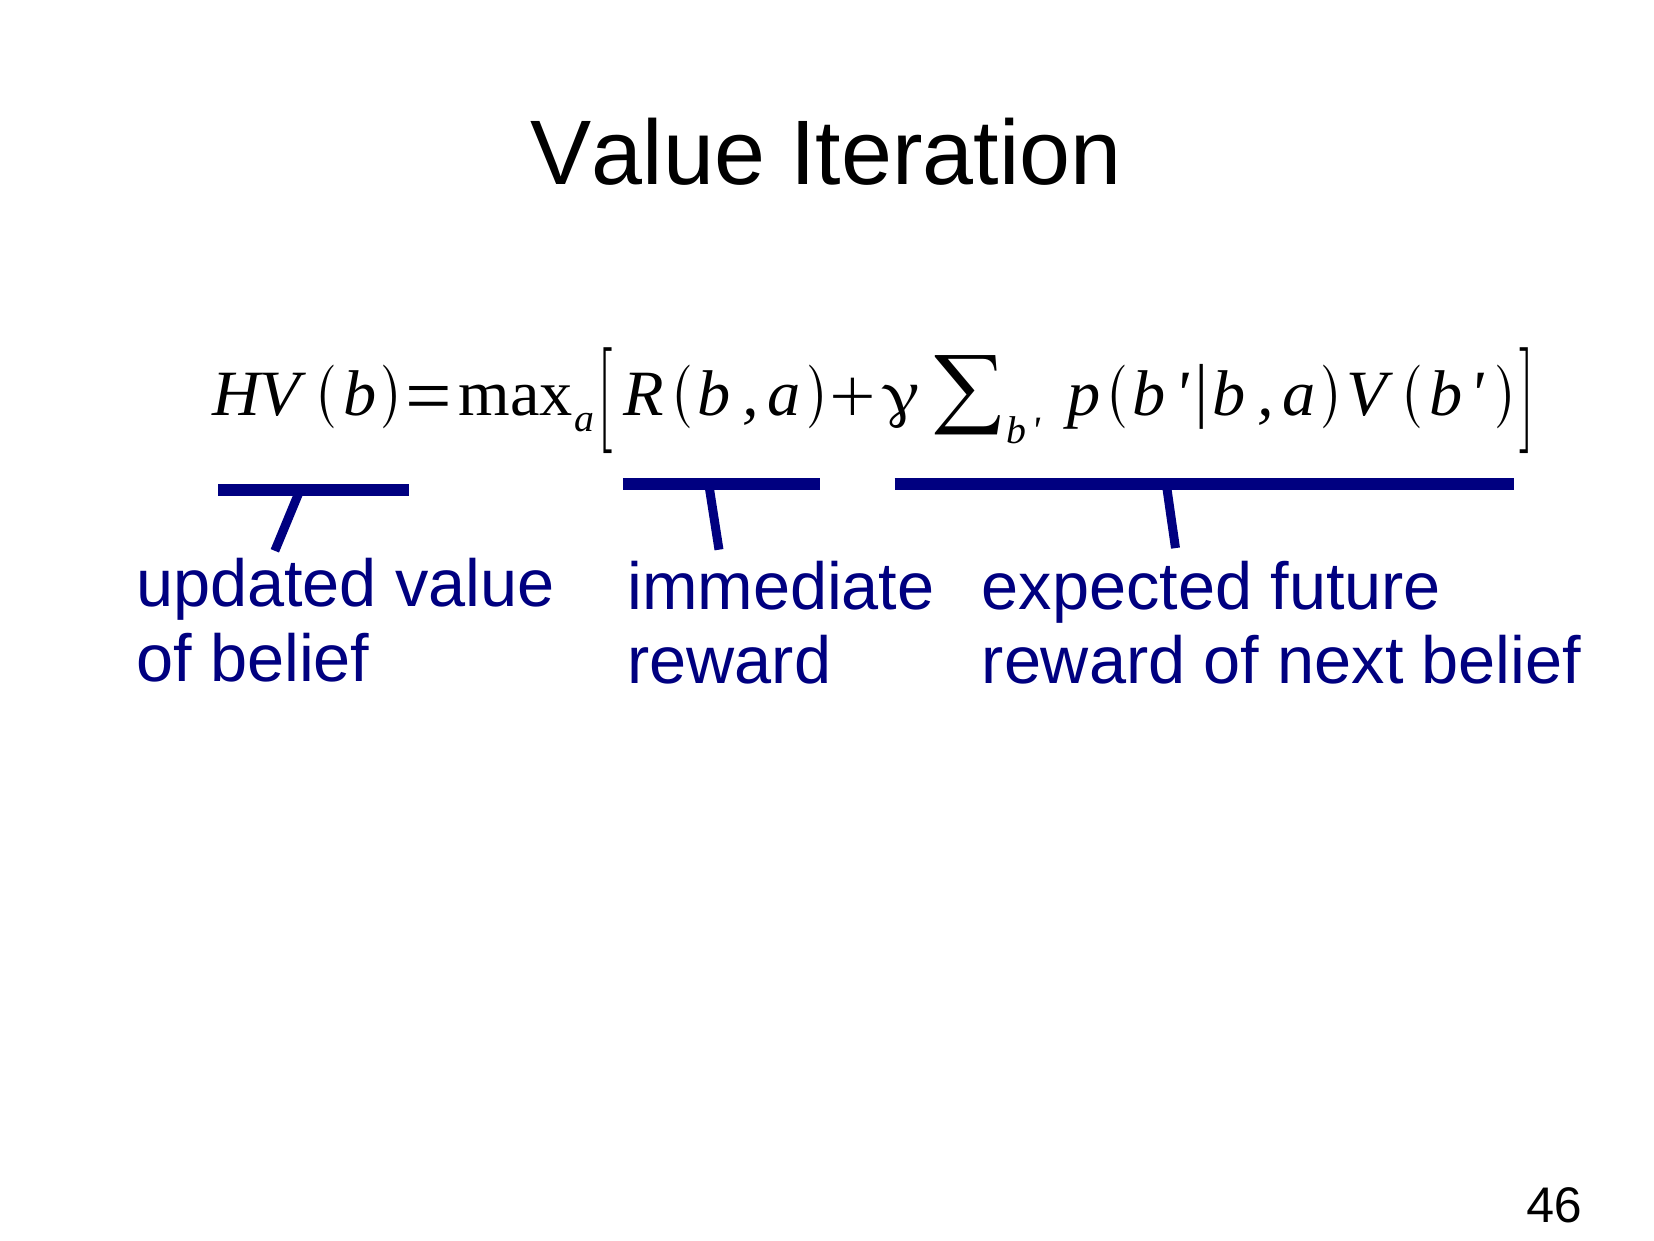

# Value Iteration
updated value
of belief
immediate
reward
expected future
reward of next belief